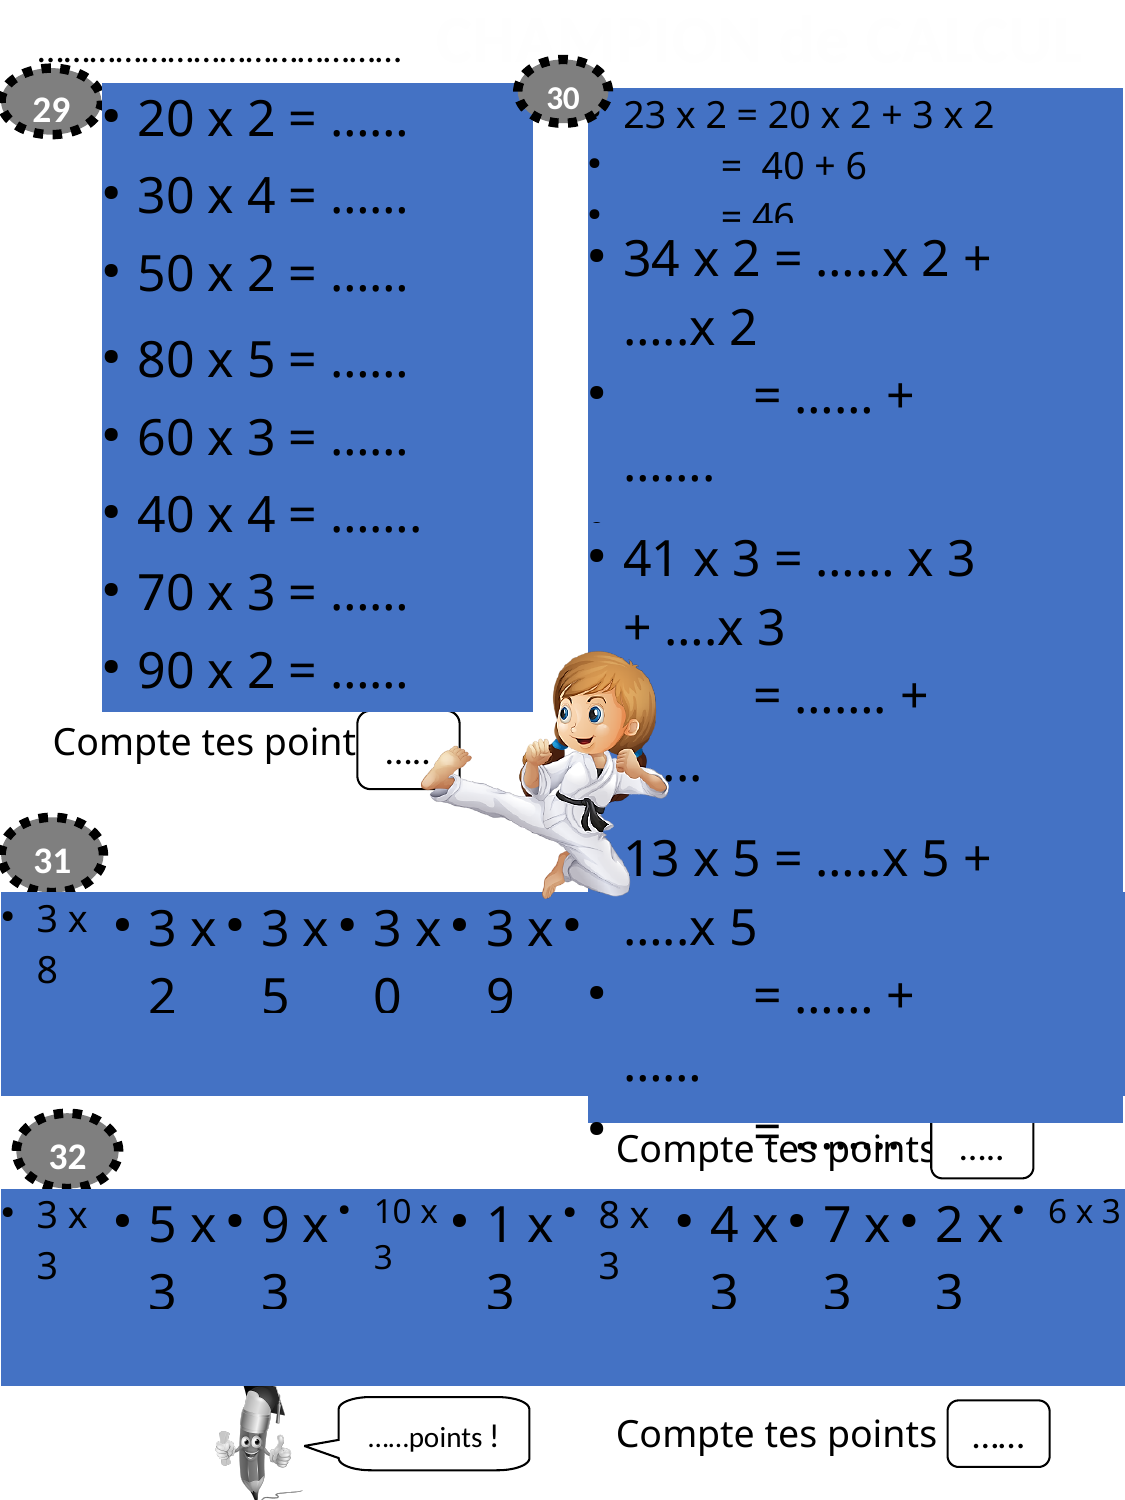

CHAMPION de CALCUL
……………………………………
30
29
| 20 x 2 = …… | |
| --- | --- |
| 30 x 4 = …… | |
| 50 x 2 = …… | |
| 80 x 5 = …… | |
| 60 x 3 = …… | |
| 40 x 4 = ……. | |
| 70 x 3 = …… | |
| 90 x 2 = …… | |
| 23 x 2 = 20 x 2 + 3 x 2 = 40 + 6 = 46 | |
| --- | --- |
| 34 x 2 = …..x 2 + …..x 2 = …… + ……. = ……... | |
| 41 x 3 = …… x 3 + ….x 3 = ……. + …... = …….. | |
| 13 x 5 = …..x 5 + …..x 5 = …… + …… = …….. | |
Compte tes points :
…..
Compte tes points :
…..
31
| 3 x 8 | 3 x 2 | 3 x 5 | 3 x 0 | 3 x 9 | 3 x 1 | 3 x 4 | 3 x 10 | 3 x 3 | 3 x 6 |
| --- | --- | --- | --- | --- | --- | --- | --- | --- | --- |
| | | | | | | | | | |
| | | | | | | | | | |
| --- | --- | --- | --- | --- | --- | --- | --- | --- | --- |
…..
32
Compte tes points :
| 3 x 3 | 5 x 3 | 9 x 3 | 10 x 3 | 1 x 3 | 8 x 3 | 4 x 3 | 7 x 3 | 2 x 3 | 6 x 3 |
| --- | --- | --- | --- | --- | --- | --- | --- | --- | --- |
| | | | | | | | | | |
| | | | | | | | | | |
| --- | --- | --- | --- | --- | --- | --- | --- | --- | --- |
……points !
……
Compte tes points :